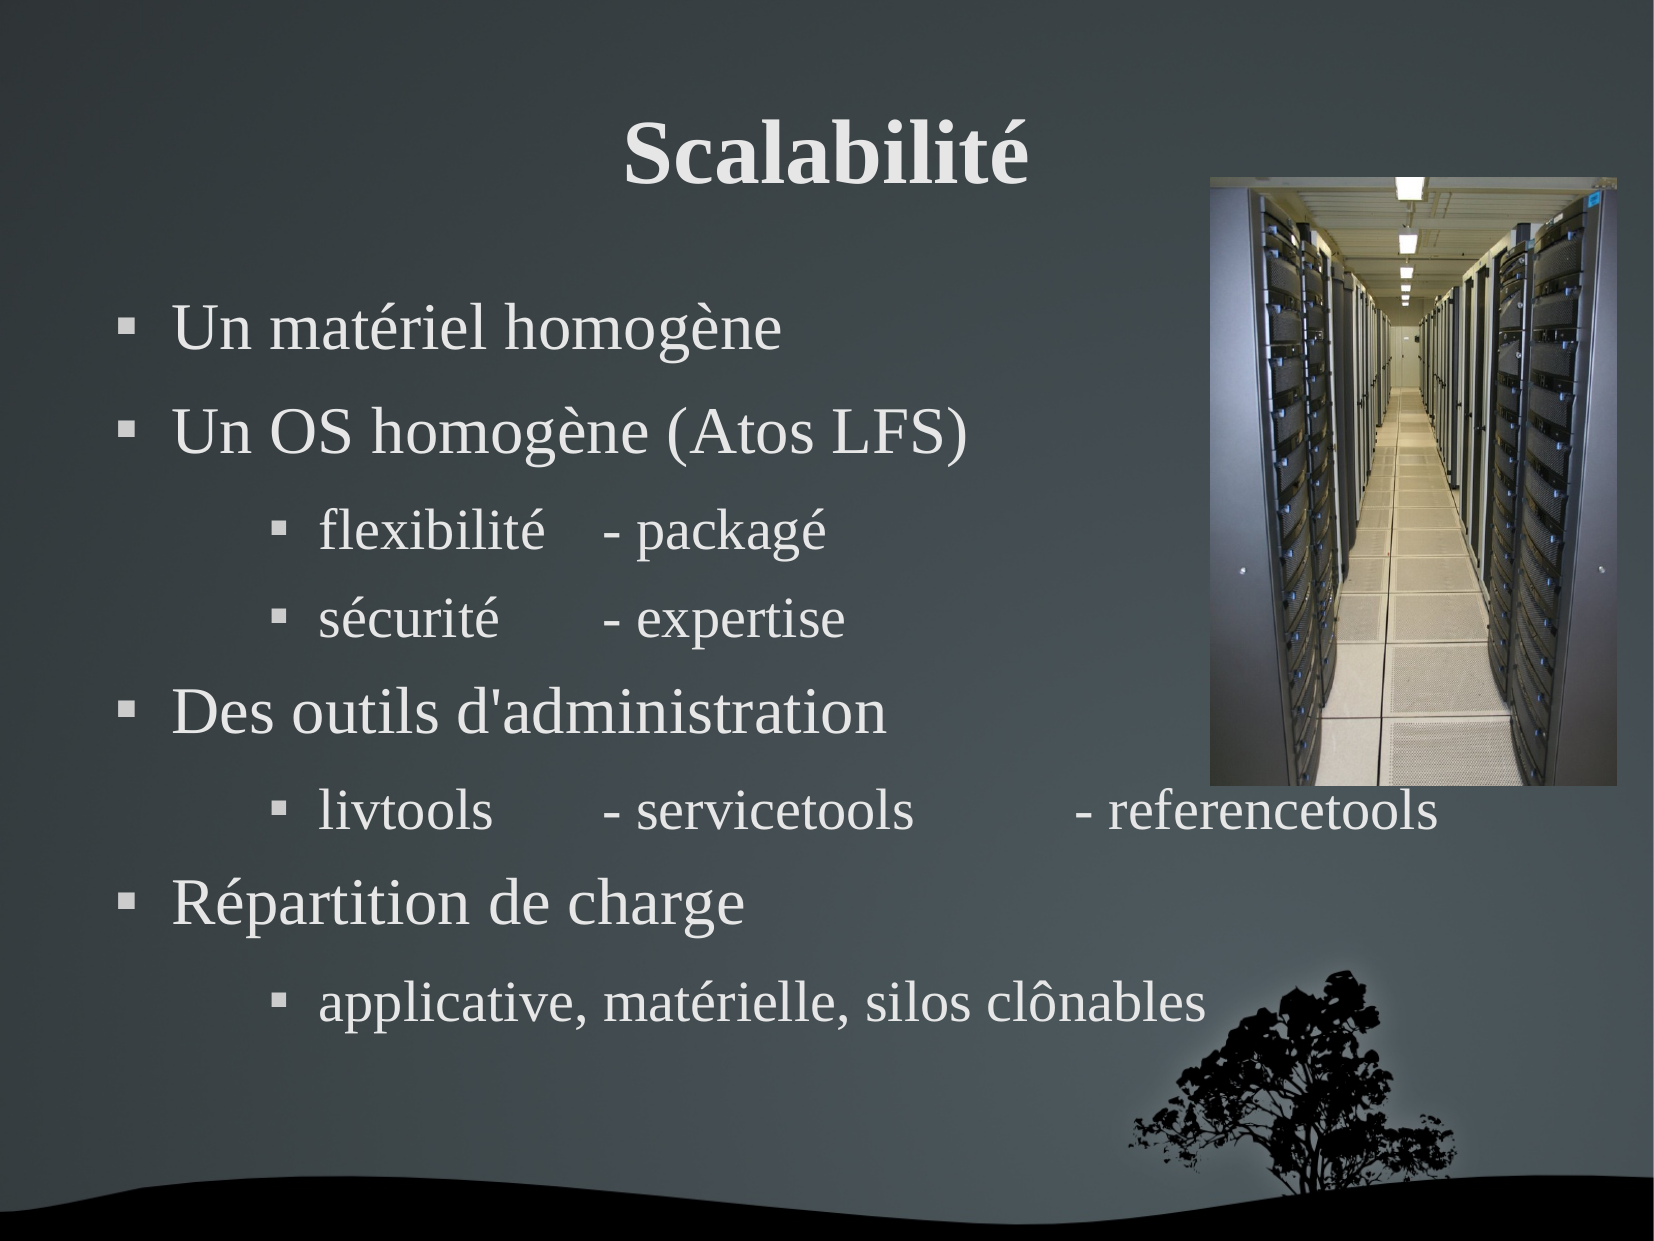

# Scalabilité
Un matériel homogène
Un OS homogène (Atos LFS)
flexibilité	- packagé
sécurité	- expertise
Des outils d'administration
livtools	- servicetools		- referencetools
Répartition de charge
applicative, matérielle, silos clônables